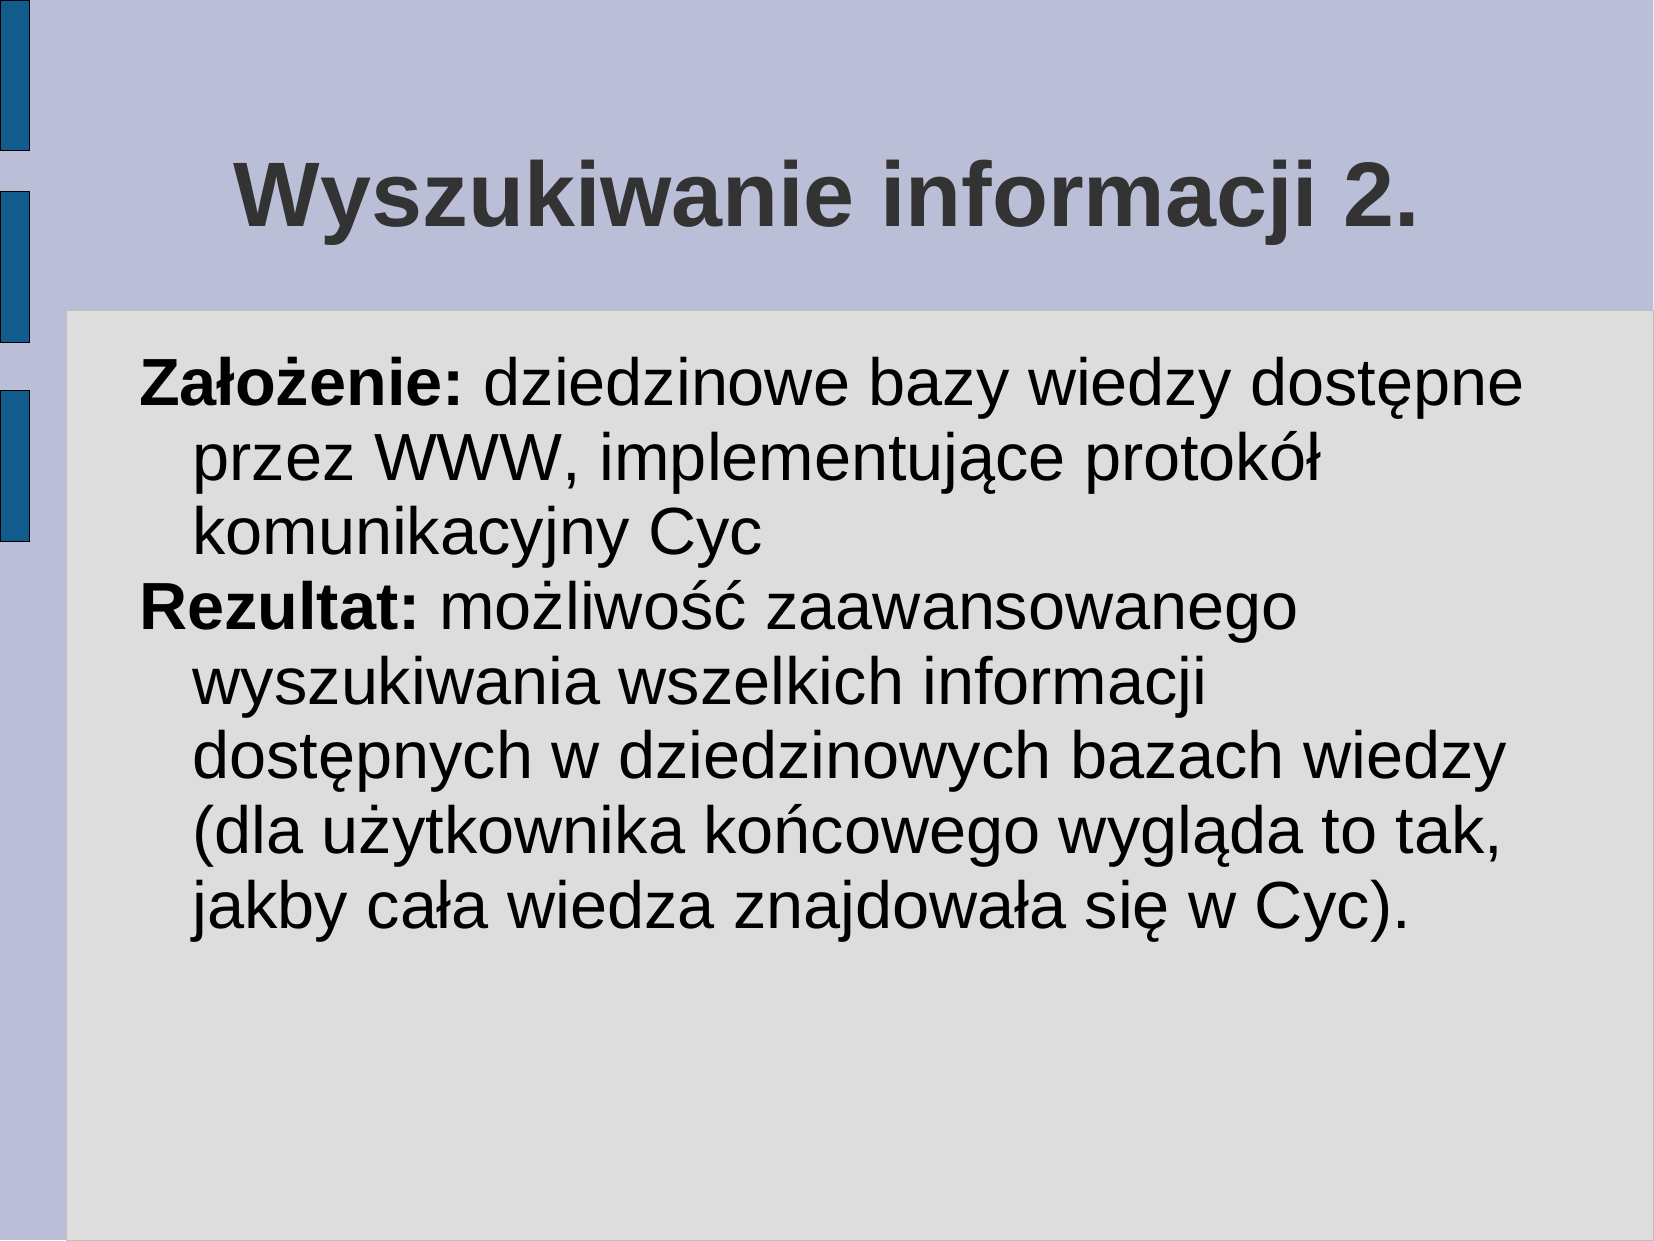

# Wyszukiwanie informacji 2.
Założenie: dziedzinowe bazy wiedzy dostępne przez WWW, implementujące protokół komunikacyjny Cyc
Rezultat: możliwość zaawansowanego wyszukiwania wszelkich informacji dostępnych w dziedzinowych bazach wiedzy (dla użytkownika końcowego wygląda to tak, jakby cała wiedza znajdowała się w Cyc).